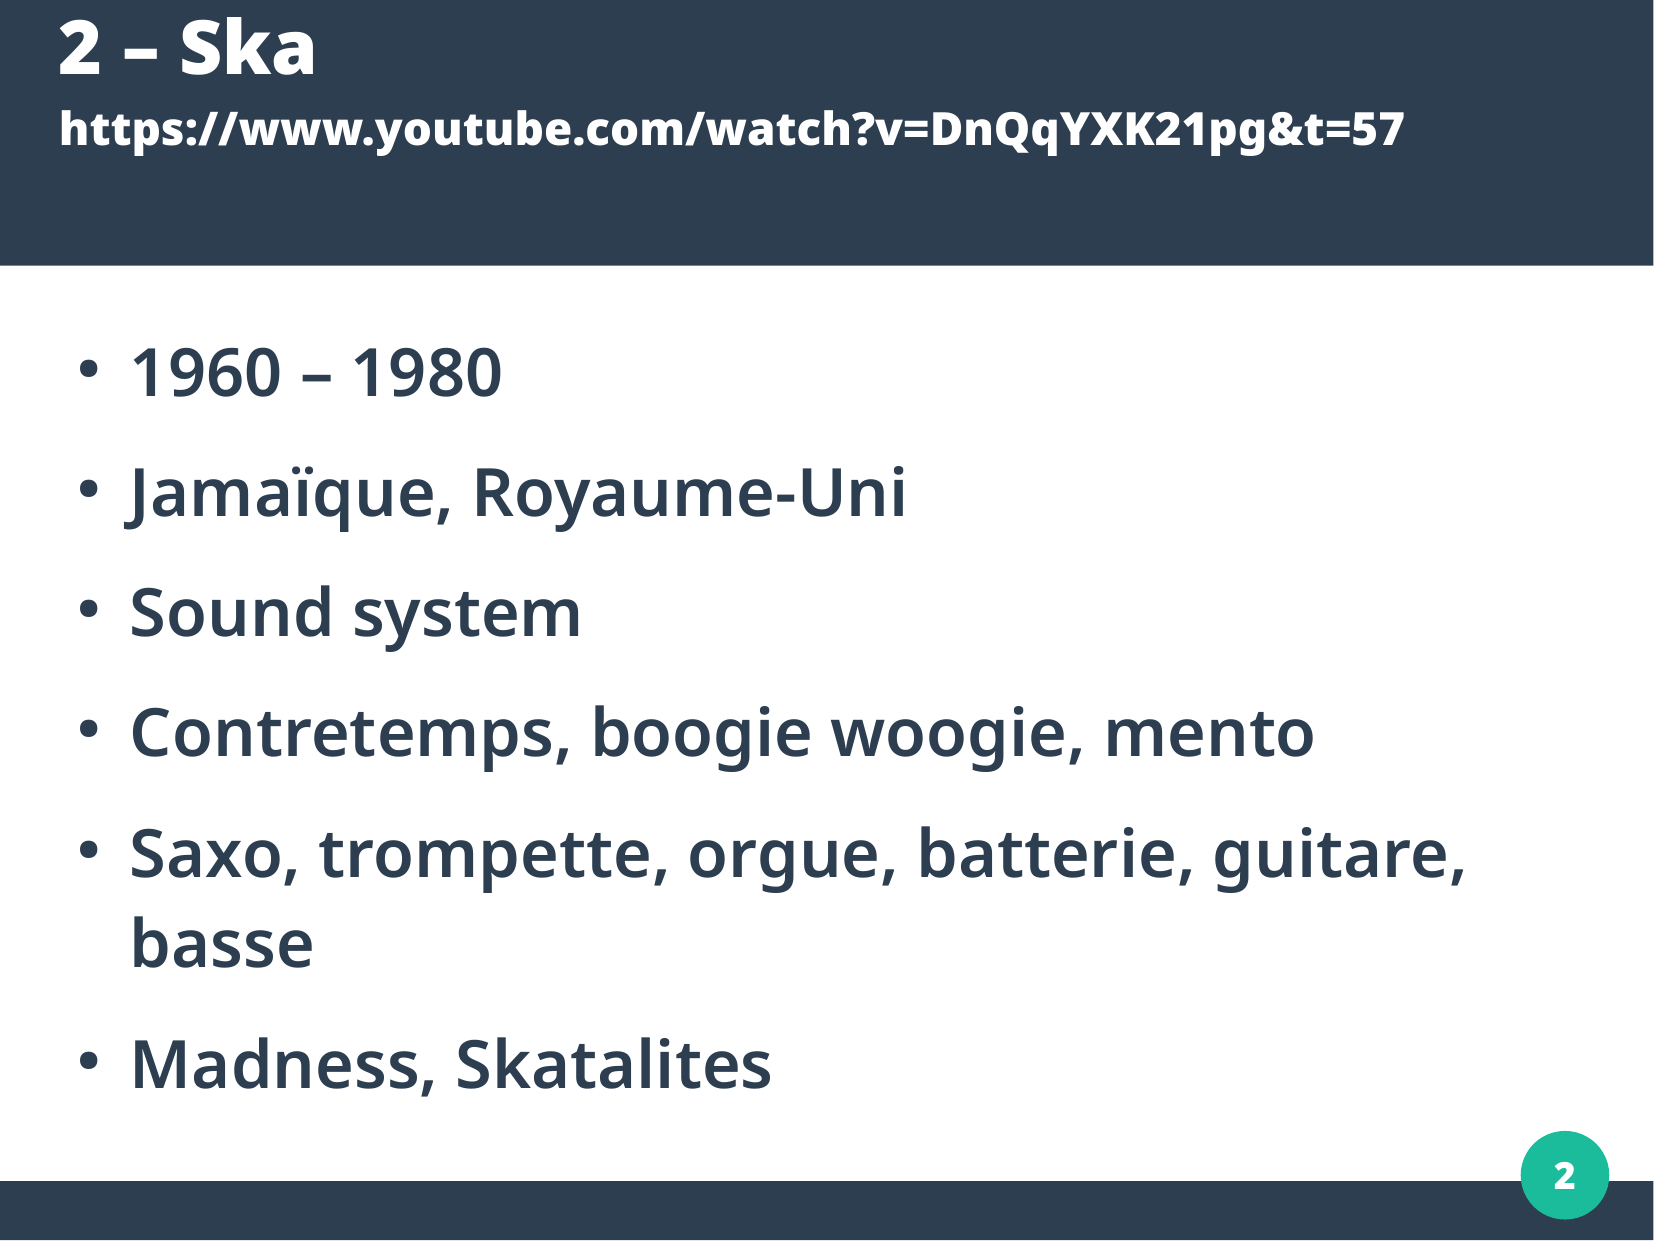

# 2 – Ska https://www.youtube.com/watch?v=DnQqYXK21pg&t=57
1960 – 1980
Jamaïque, Royaume-Uni
Sound system
Contretemps, boogie woogie, mento
Saxo, trompette, orgue, batterie, guitare, basse
Madness, Skatalites
2